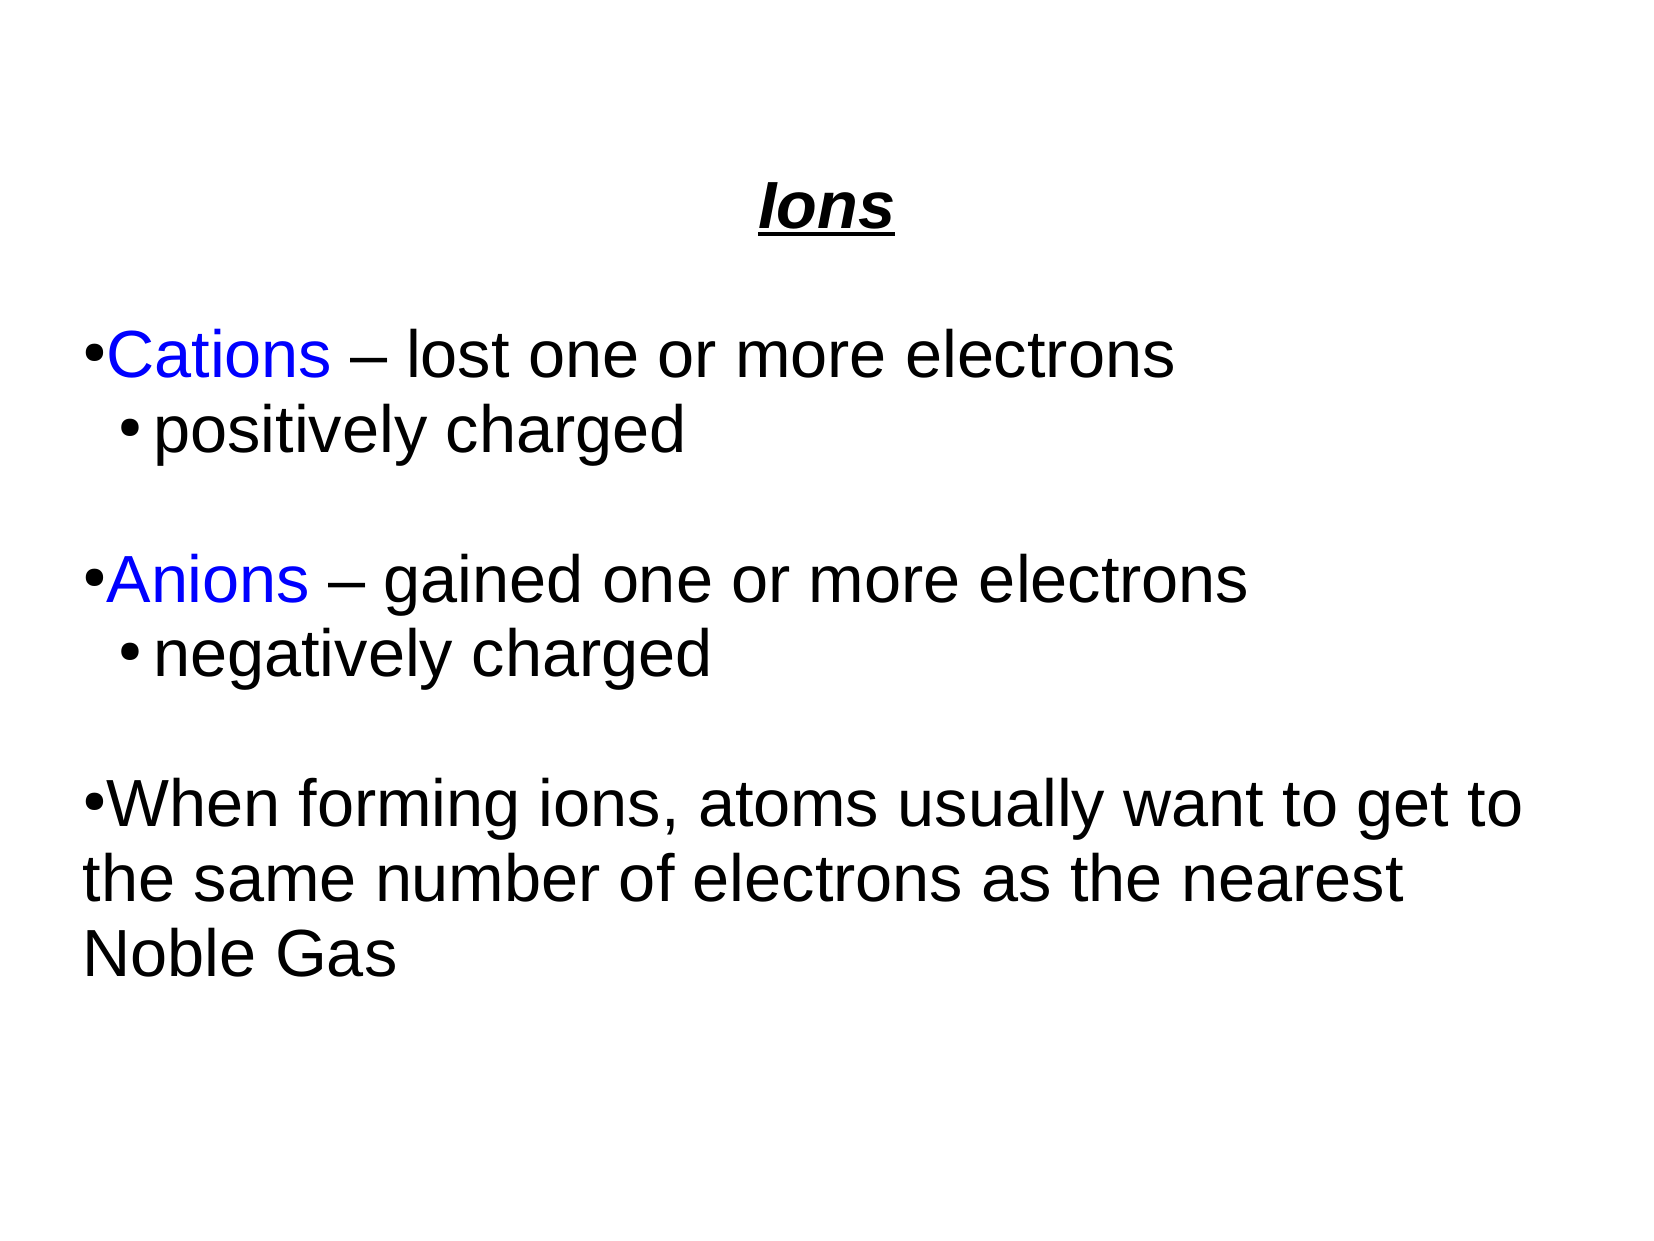

# Ions
Cations – lost one or more electrons
positively charged
Anions – gained one or more electrons
negatively charged
When forming ions, atoms usually want to get to the same number of electrons as the nearest Noble Gas